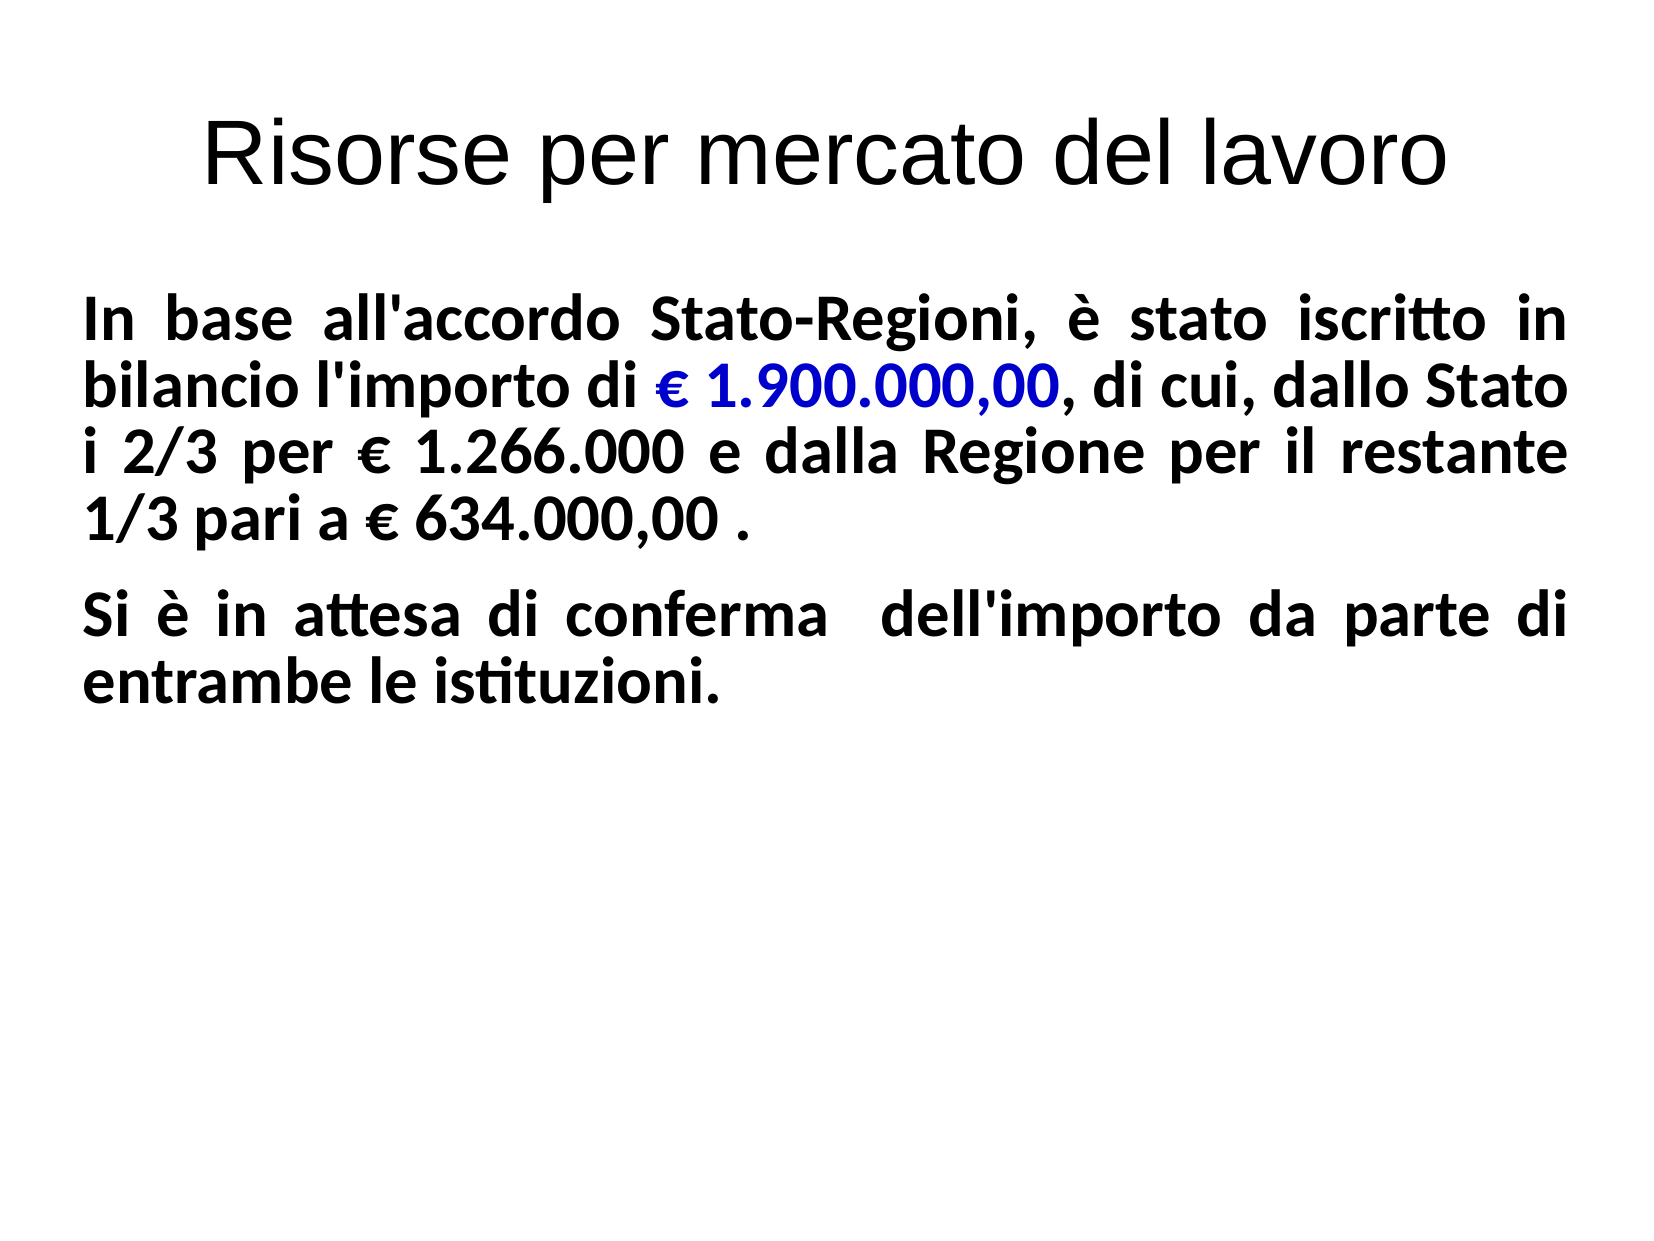

Risorse per mercato del lavoro
# In base all'accordo Stato-Regioni, è stato iscritto in bilancio l'importo di € 1.900.000,00, di cui, dallo Stato i 2/3 per € 1.266.000 e dalla Regione per il restante 1/3 pari a € 634.000,00 .
Si è in attesa di conferma dell'importo da parte di entrambe le istituzioni.